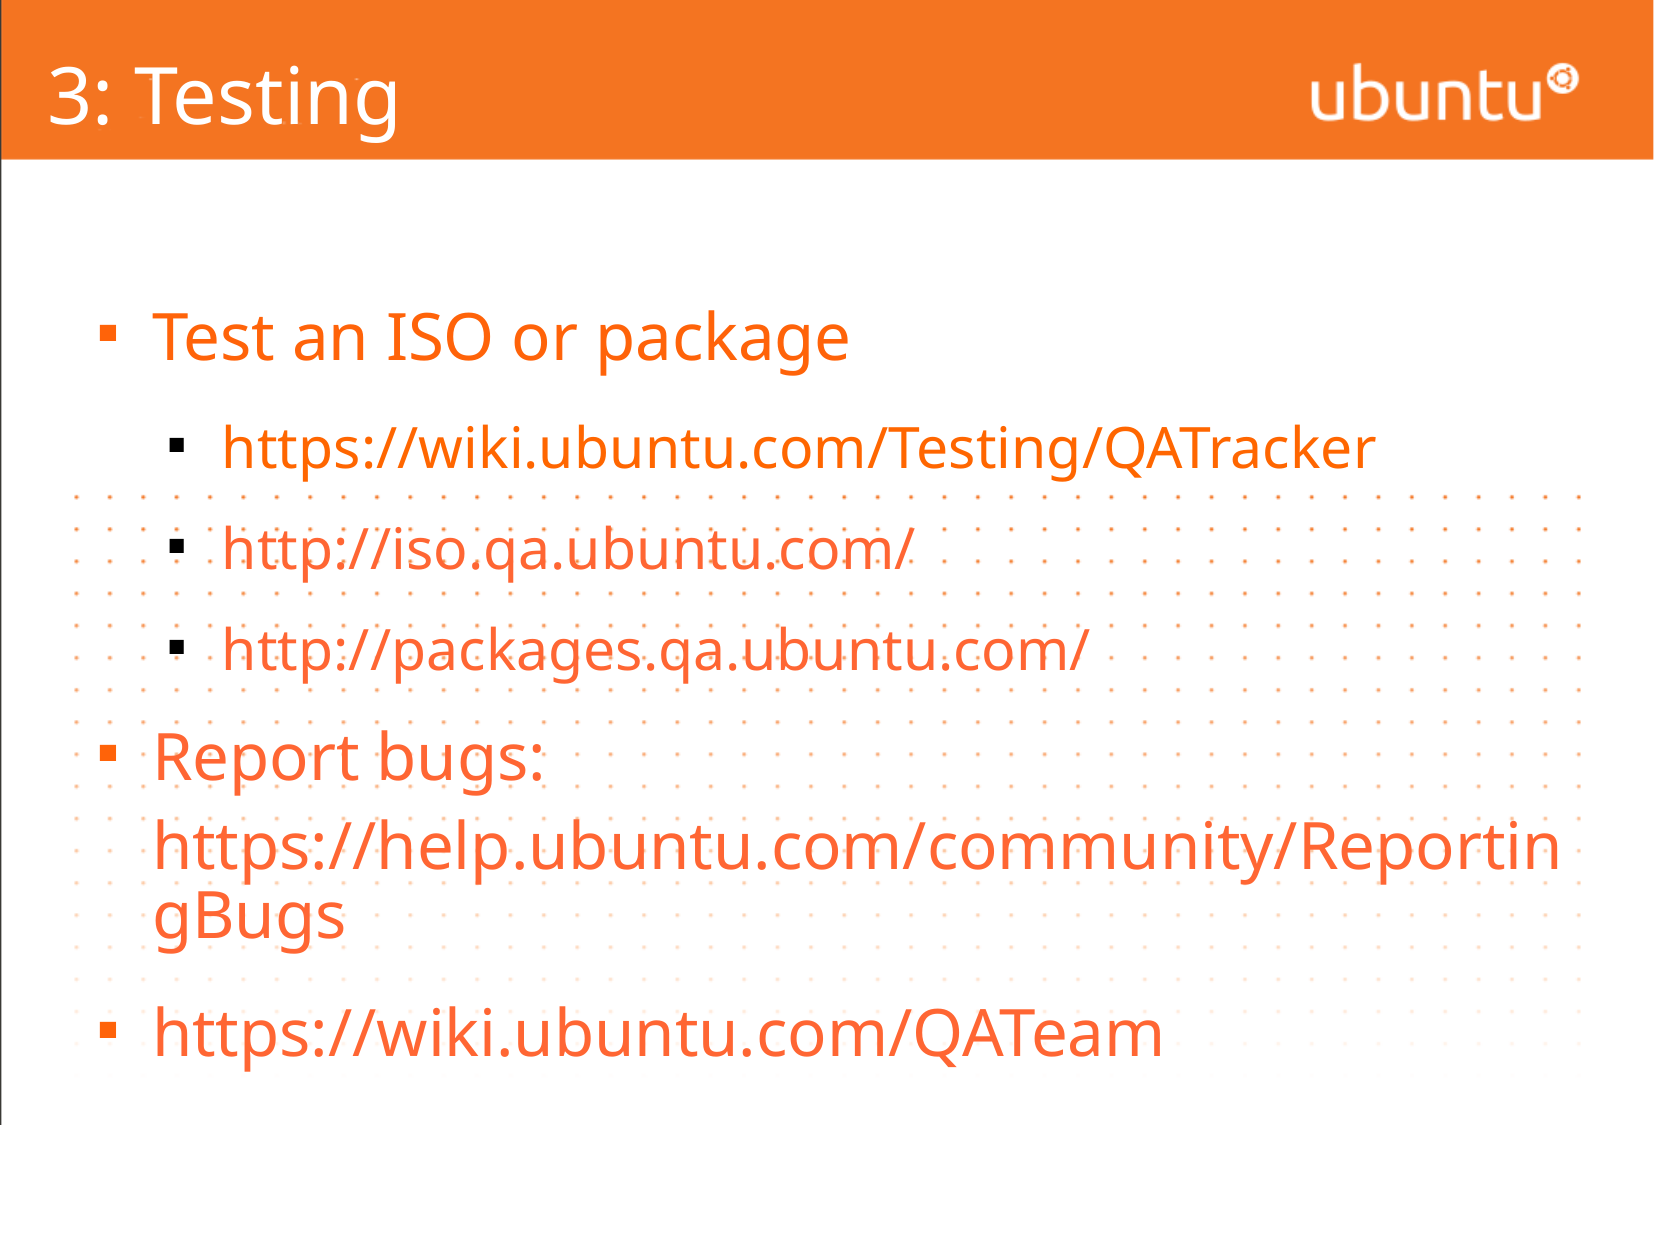

# 3: Testing
Test an ISO or package
https://wiki.ubuntu.com/Testing/QATracker
http://iso.qa.ubuntu.com/
http://packages.qa.ubuntu.com/
Report bugs: https://help.ubuntu.com/community/ReportingBugs
https://wiki.ubuntu.com/QATeam